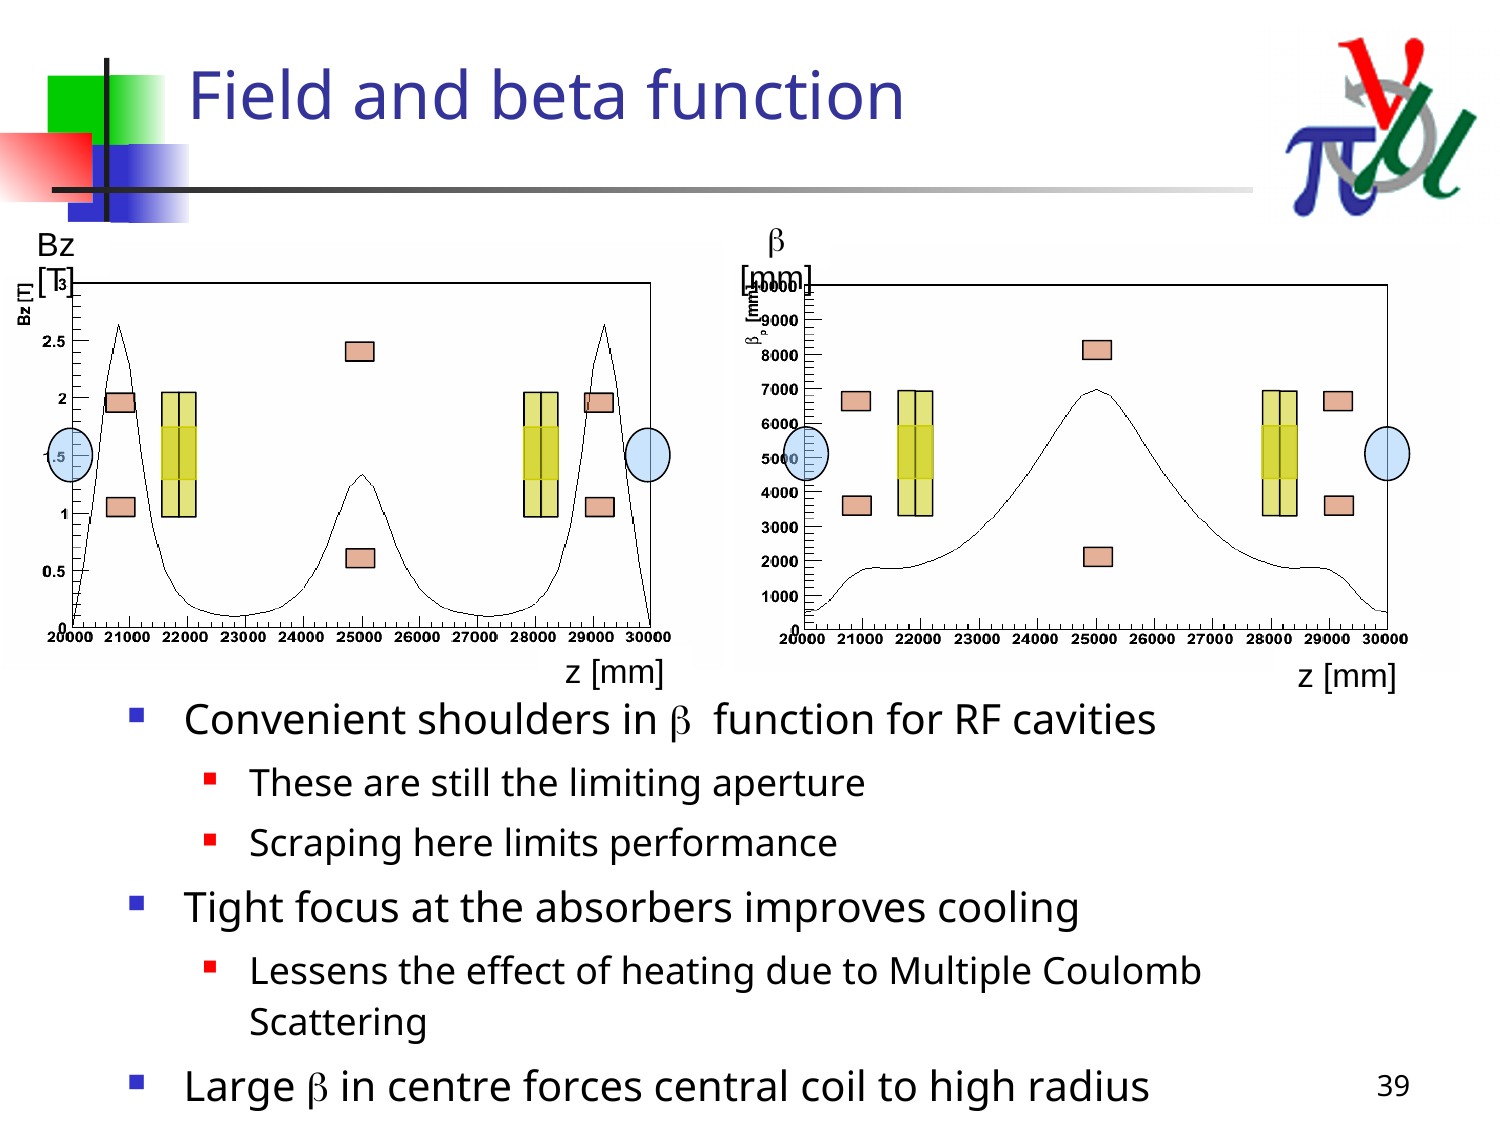

# Field and beta function
 [mm]
Bz [T]
z [mm]
z [mm]
Convenient shoulders in function for RF cavities
These are still the limiting aperture
Scraping here limits performance
Tight focus at the absorbers improves cooling
Lessens the effect of heating due to Multiple Coulomb Scattering
Large  in centre forces central coil to high radius
Becomes more expensive
39